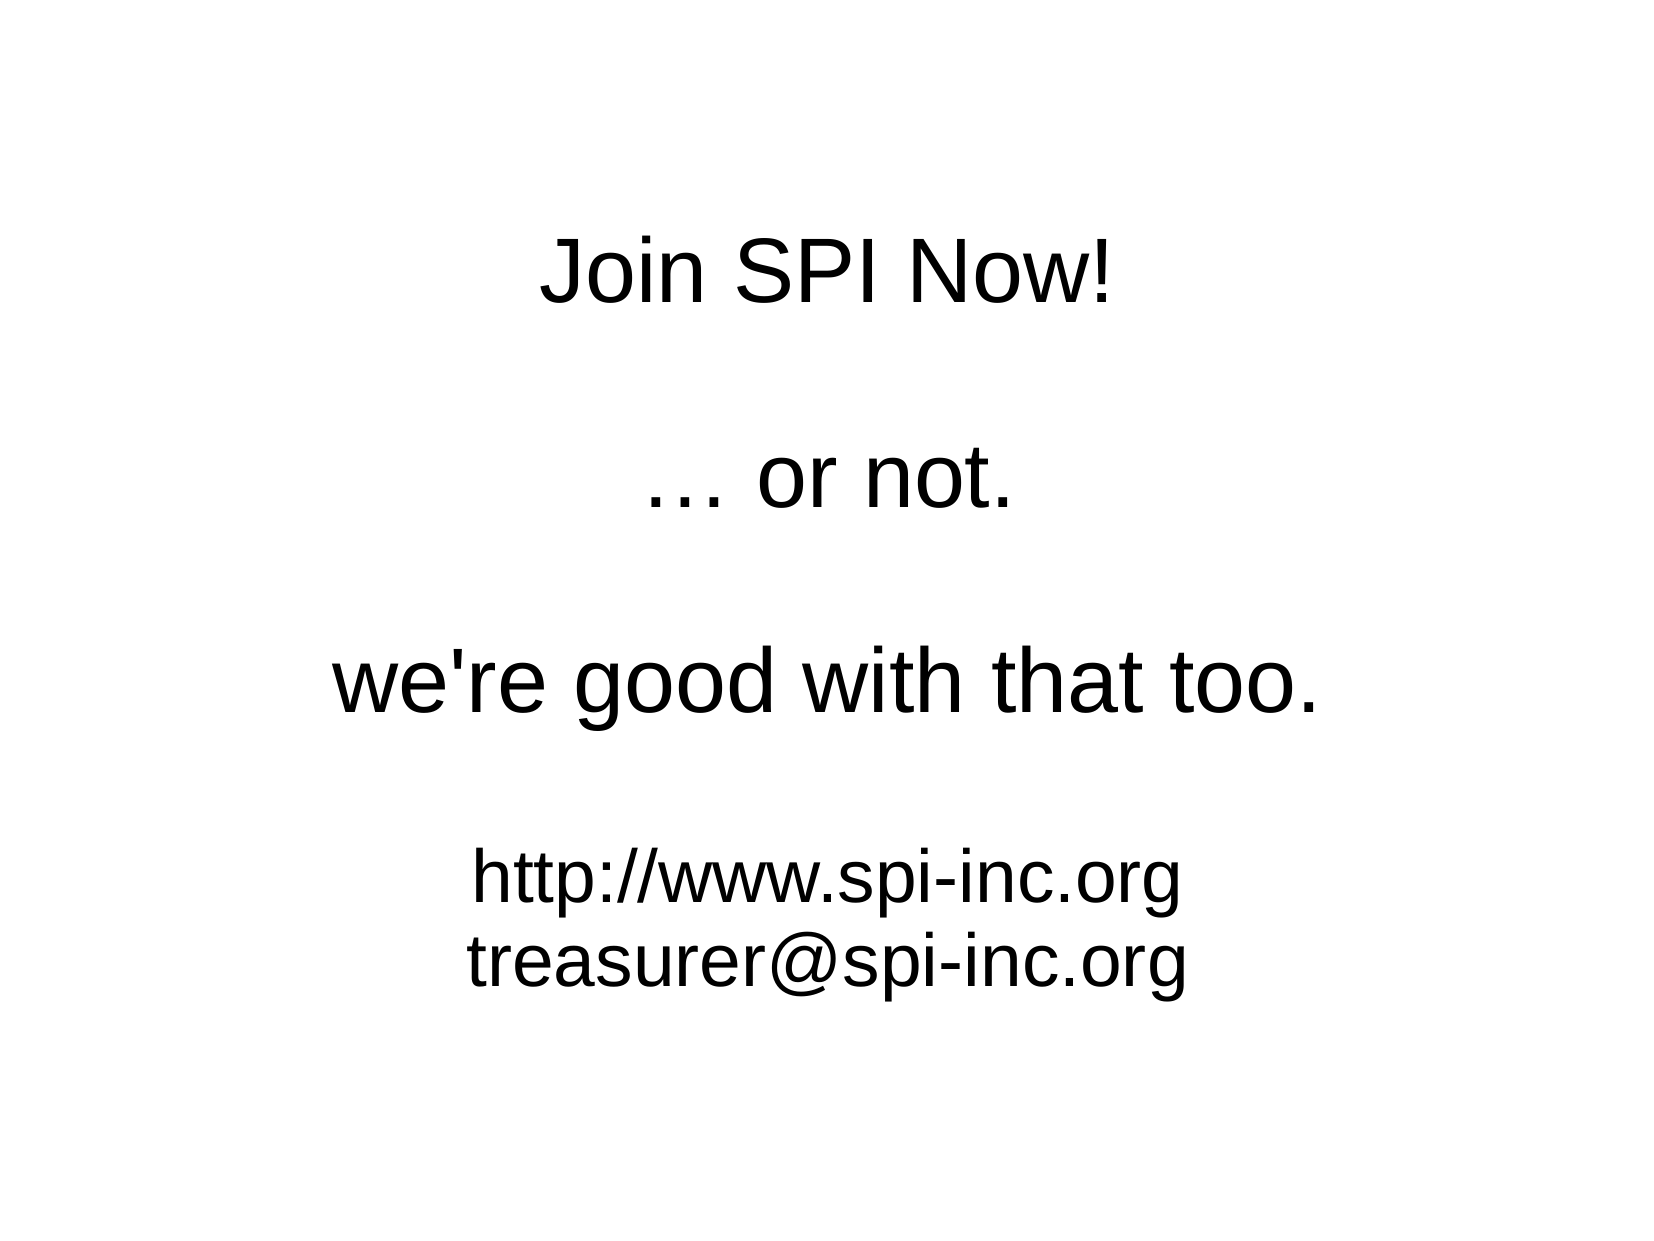

# Join SPI Now! … or not. we're good with that too. http://www.spi-inc.org treasurer@spi-inc.org